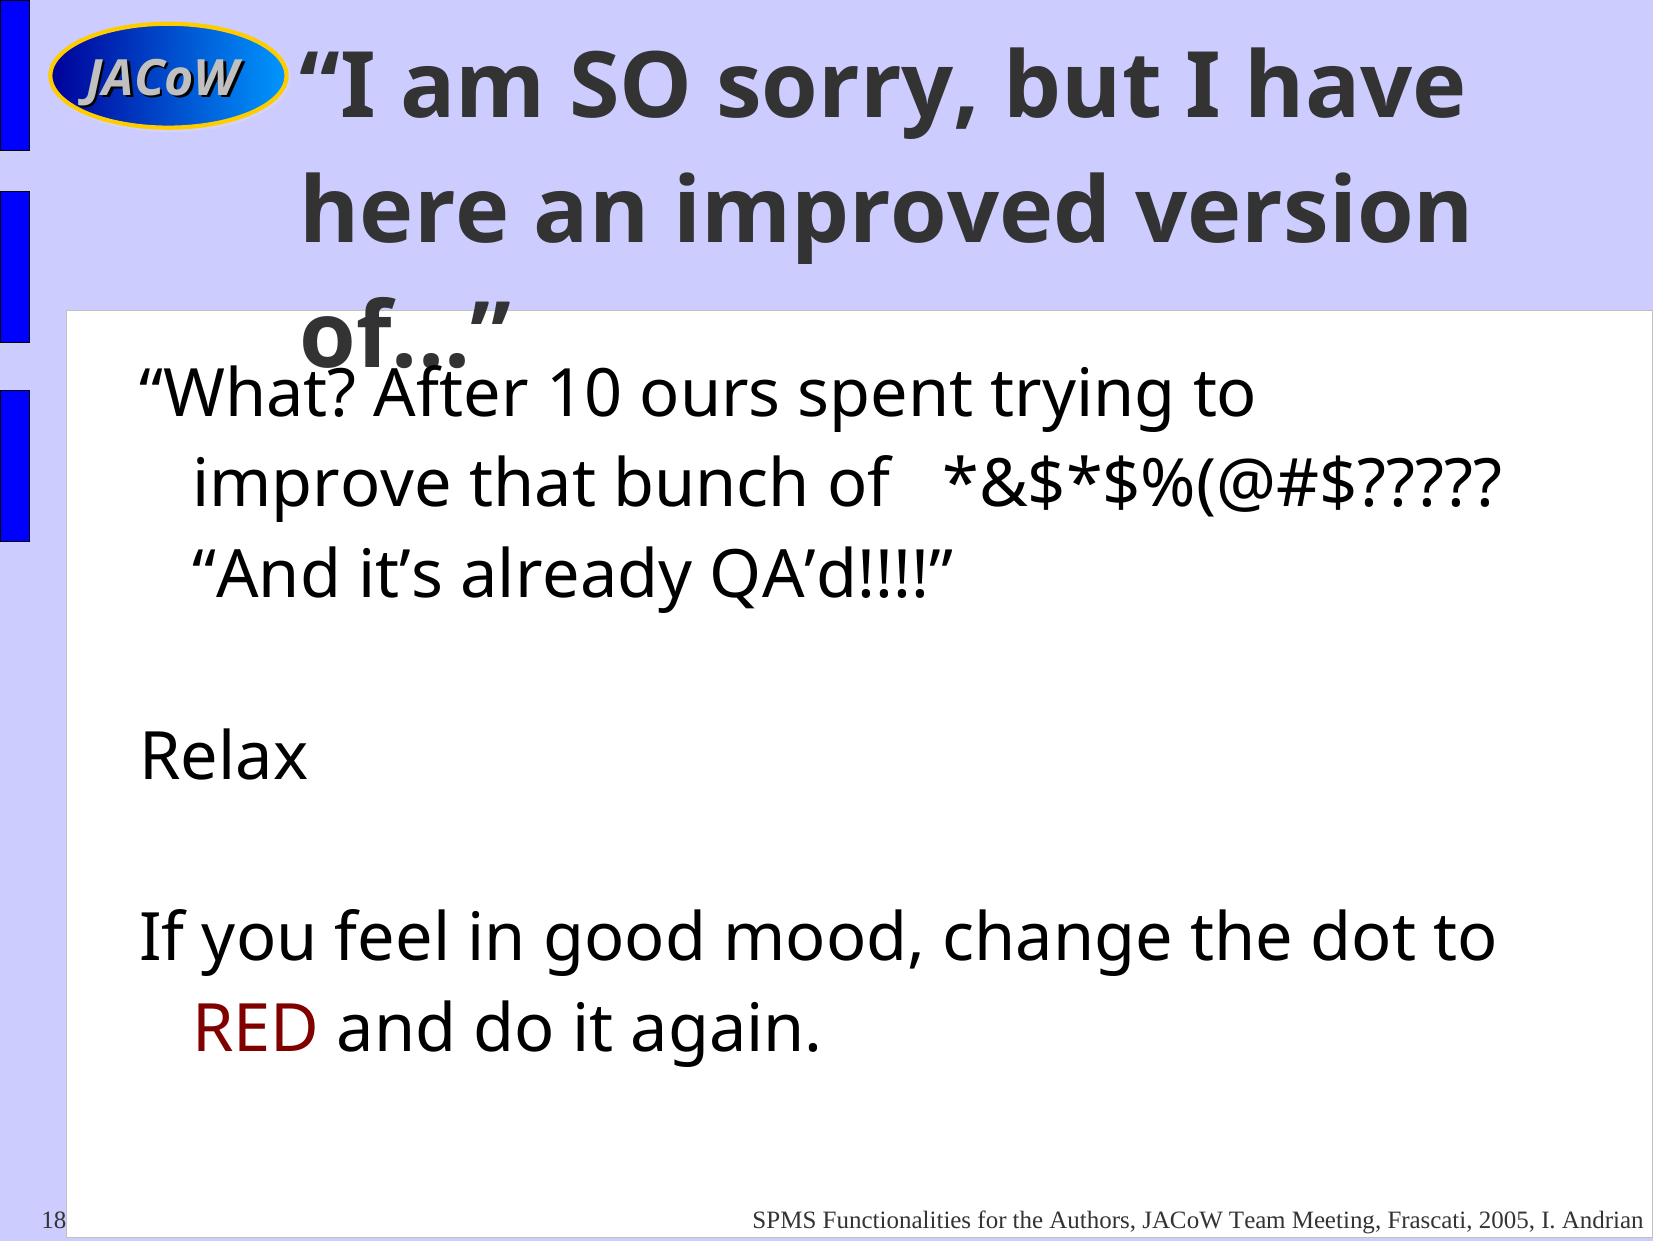

# “I am SO sorry, but I have here an improved version of...”
“What? After 10 ours spent trying to improve that bunch of *&$*$%(@#$?????
“And it’s already QA’d!!!!”
Relax
If you feel in good mood, change the dot to RED and do it again.
18
SPMS Functionalities for the Authors, JACoW Team Meeting, Frascati, 2005, I. Andrian